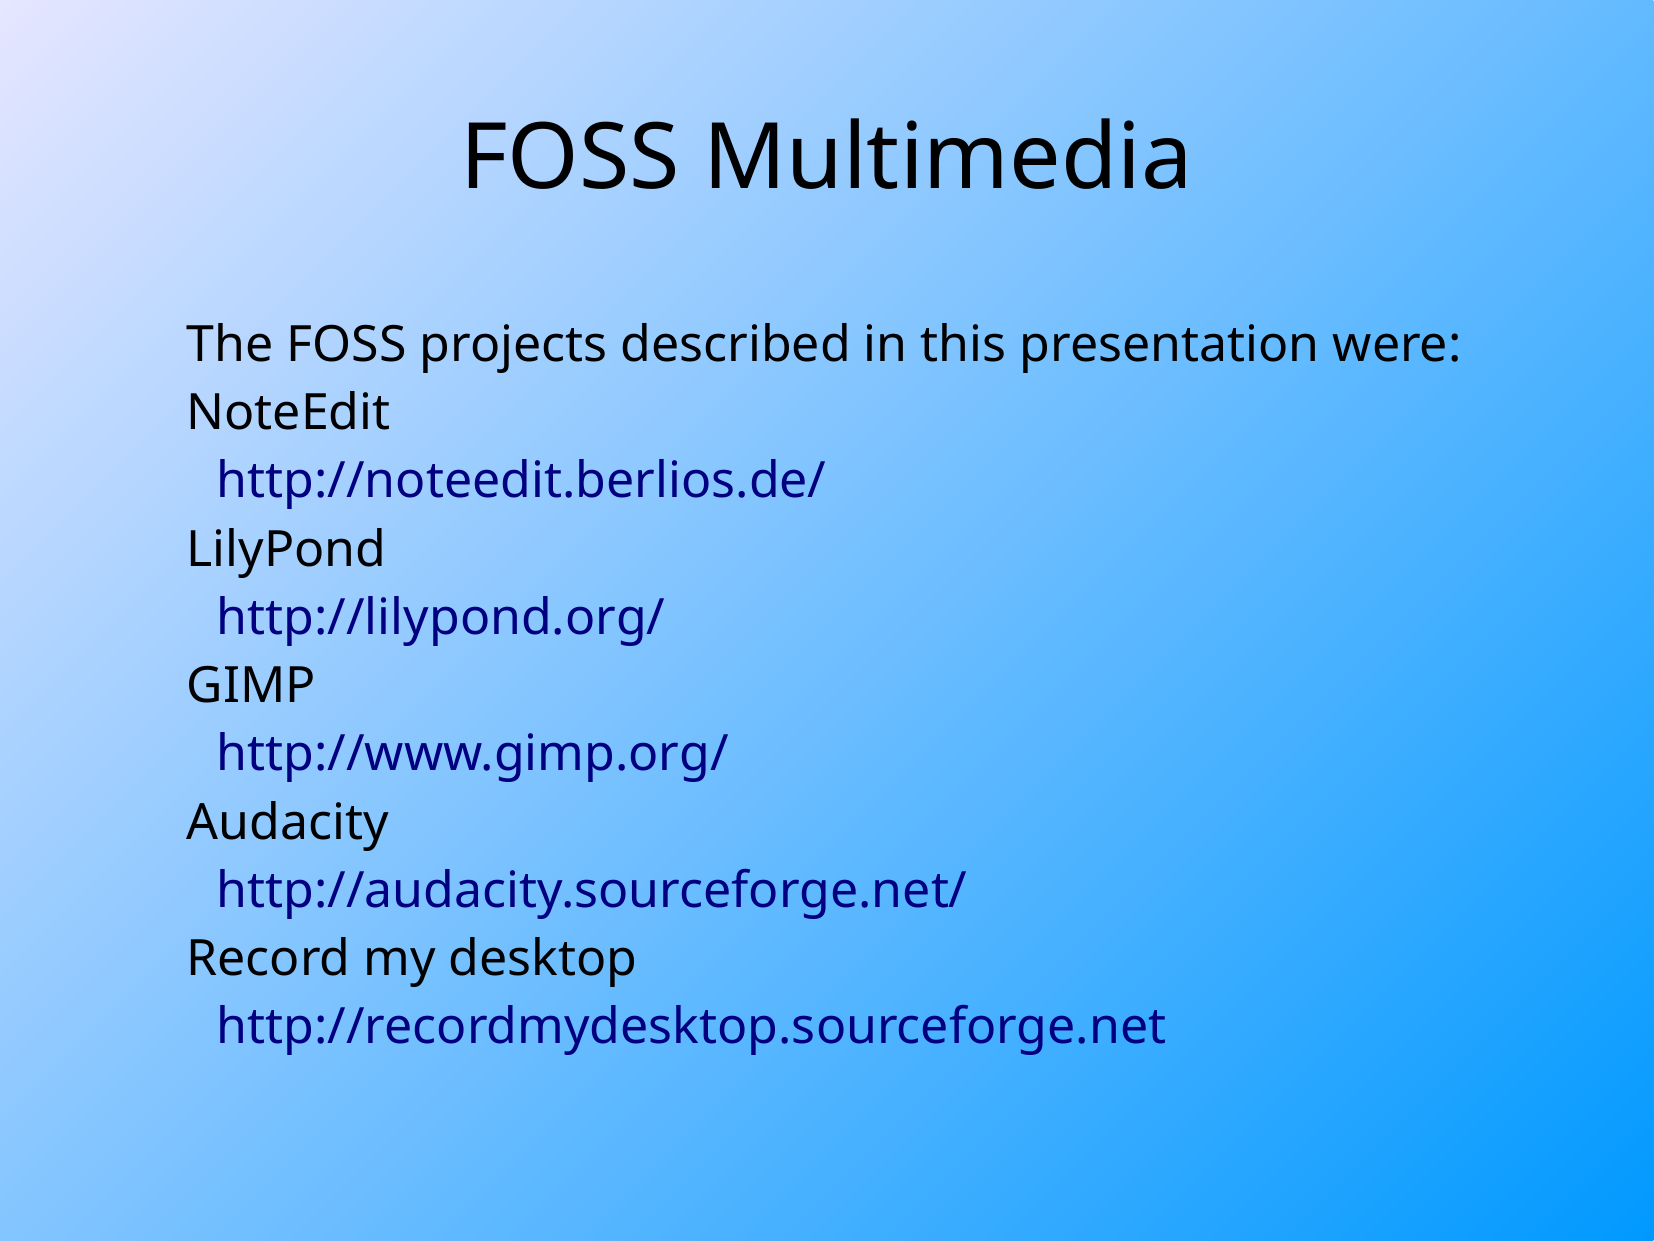

# FOSS Multimedia
The FOSS projects described in this presentation were:
NoteEdit
http://noteedit.berlios.de/
LilyPond
http://lilypond.org/
GIMP
http://www.gimp.org/
Audacity
http://audacity.sourceforge.net/
Record my desktop
http://recordmydesktop.sourceforge.net